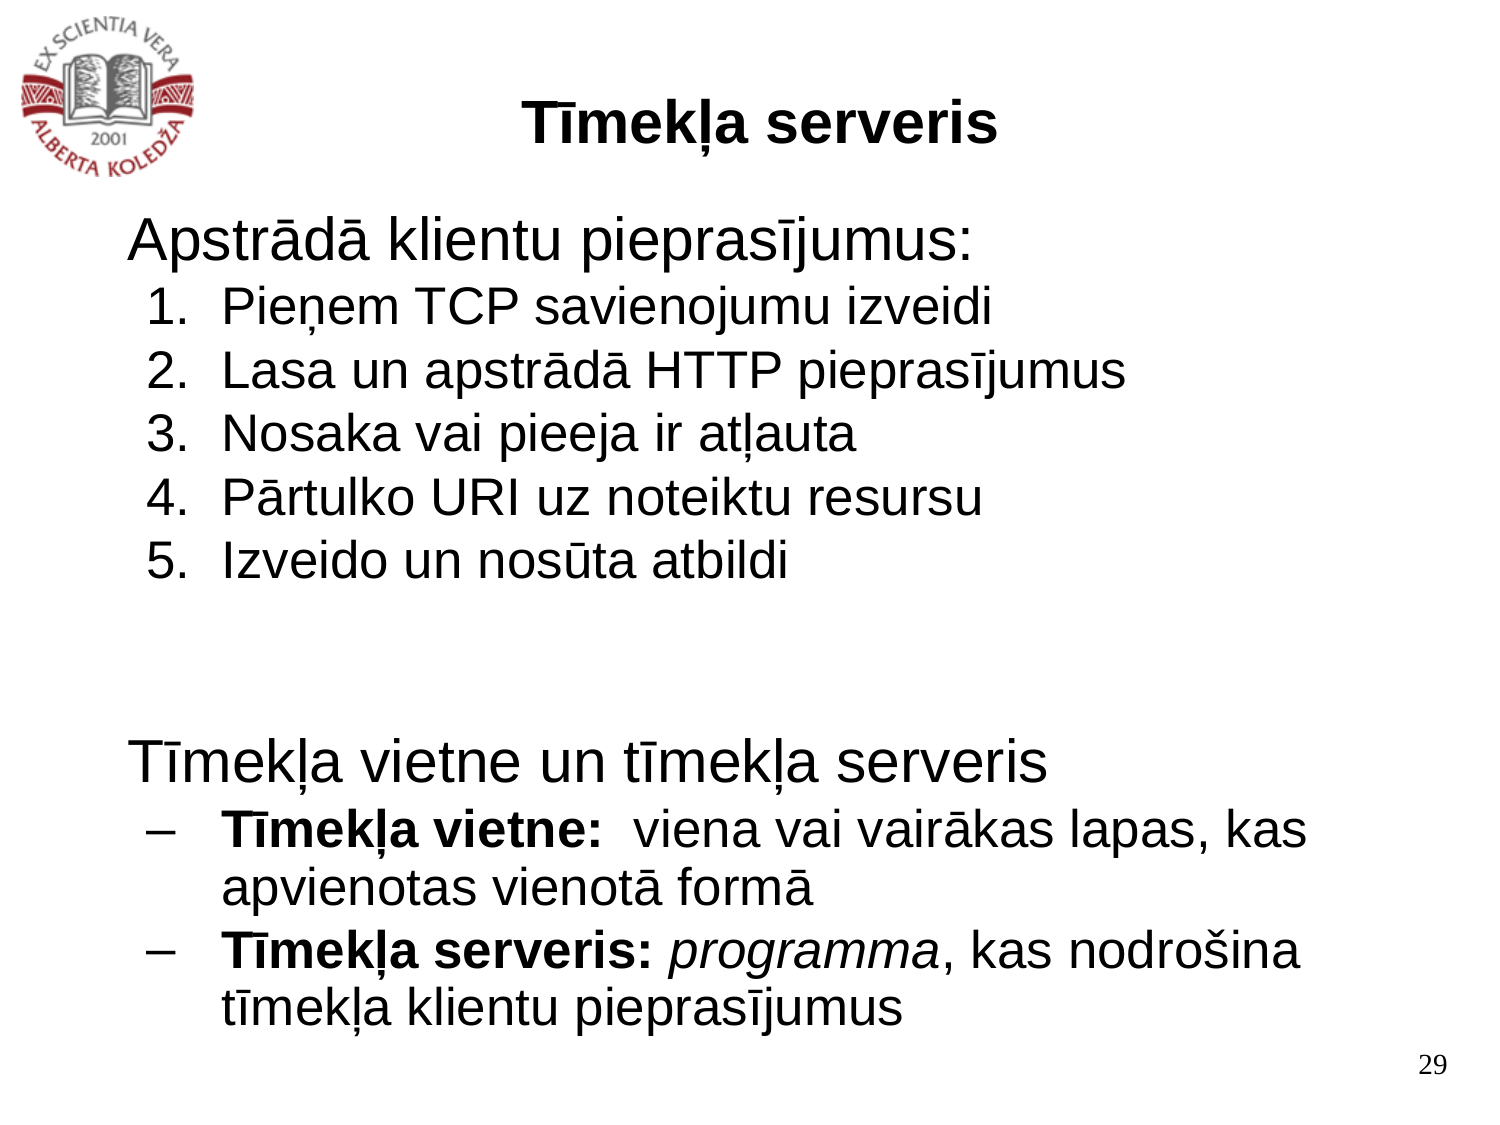

# Tīmekļa serveris
Apstrādā klientu pieprasījumus:
Pieņem TCP savienojumu izveidi
Lasa un apstrādā HTTP pieprasījumus
Nosaka vai pieeja ir atļauta
Pārtulko URI uz noteiktu resursu
Izveido un nosūta atbildi
Tīmekļa vietne un tīmekļa serveris
Tīmekļa vietne: viena vai vairākas lapas, kas apvienotas vienotā formā
Tīmekļa serveris: programma, kas nodrošina tīmekļa klientu pieprasījumus